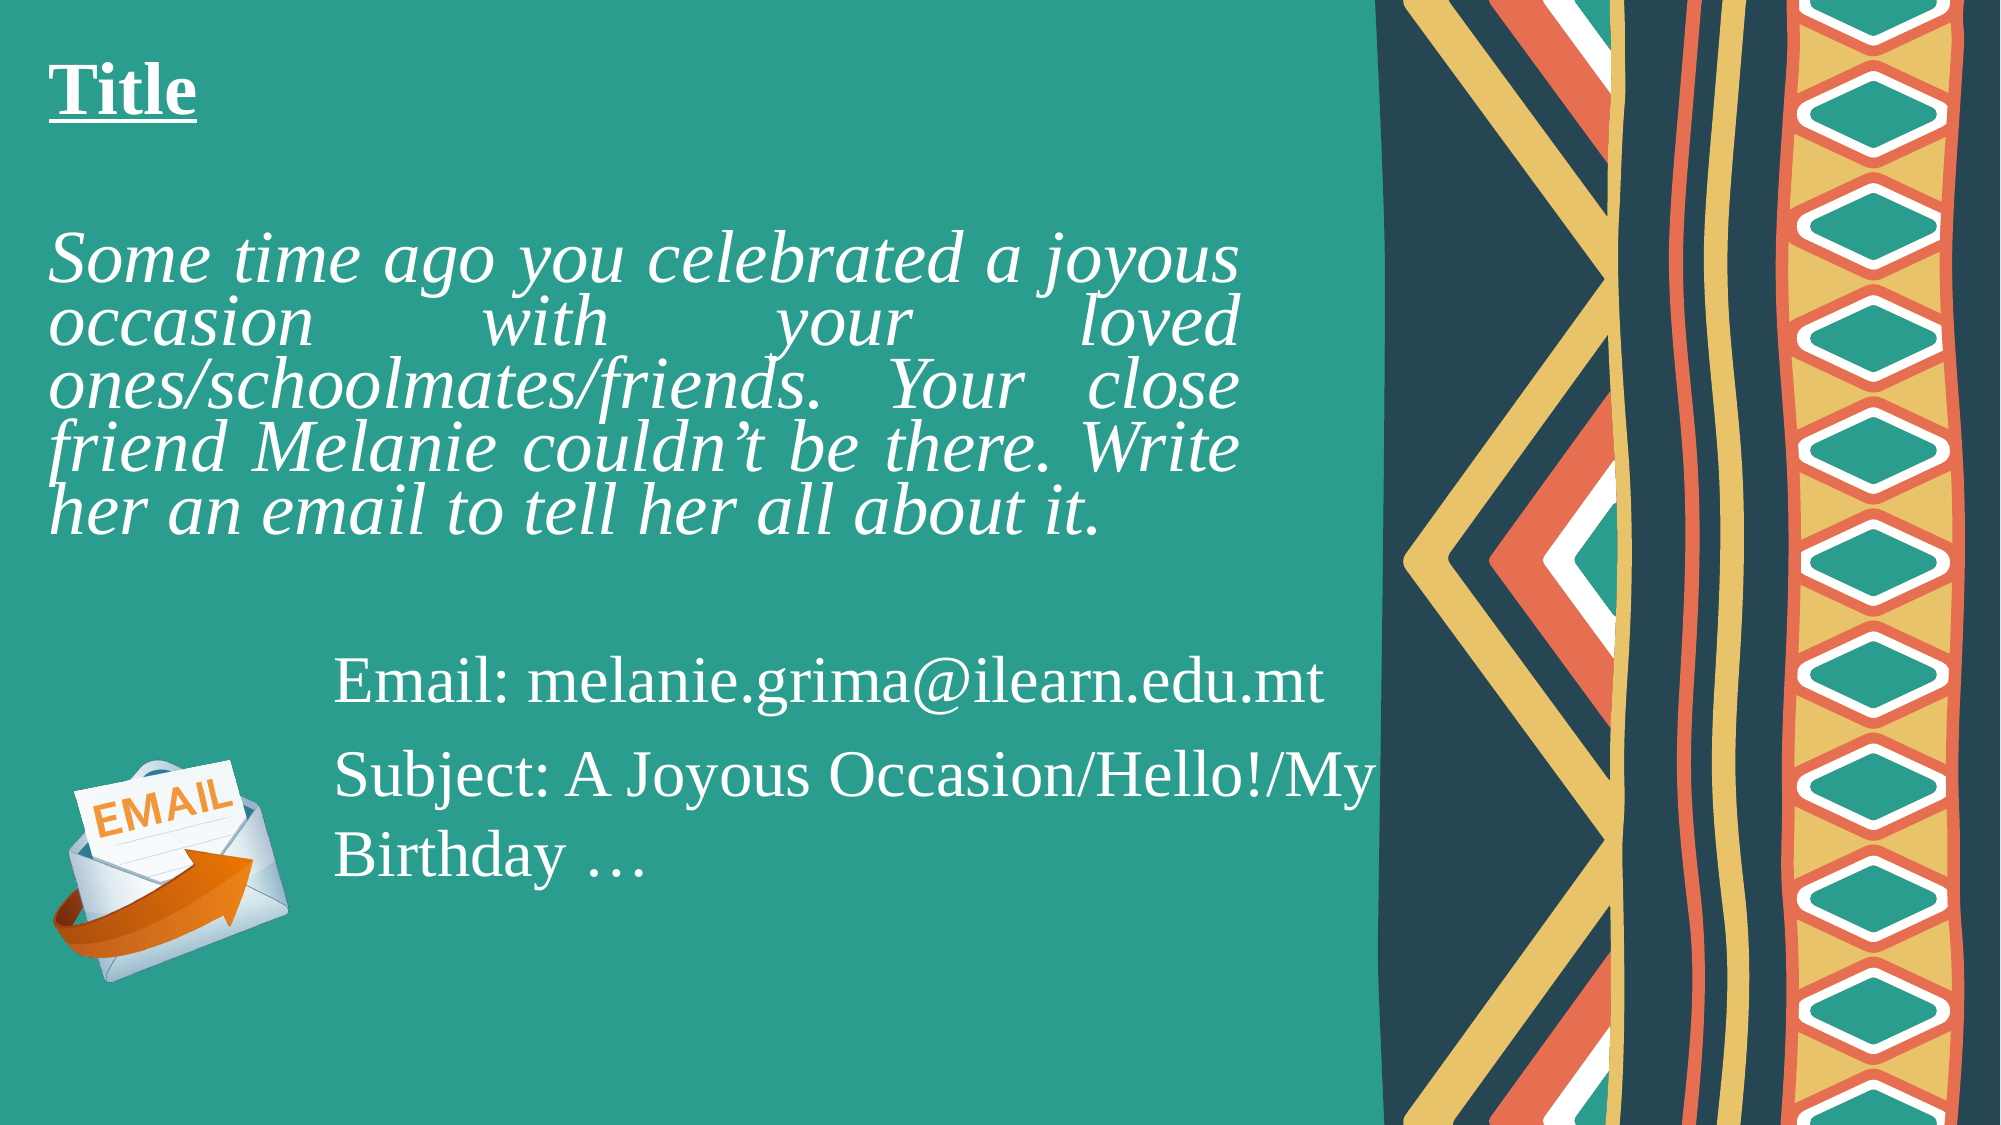

#
Title
Some time ago you celebrated a joyous occasion with your loved ones/schoolmates/friends. Your close friend Melanie couldn’t be there. Write her an email to tell her all about it.
Email: melanie.grima@ilearn.edu.mt
Subject: A Joyous Occasion/Hello!/My Birthday …